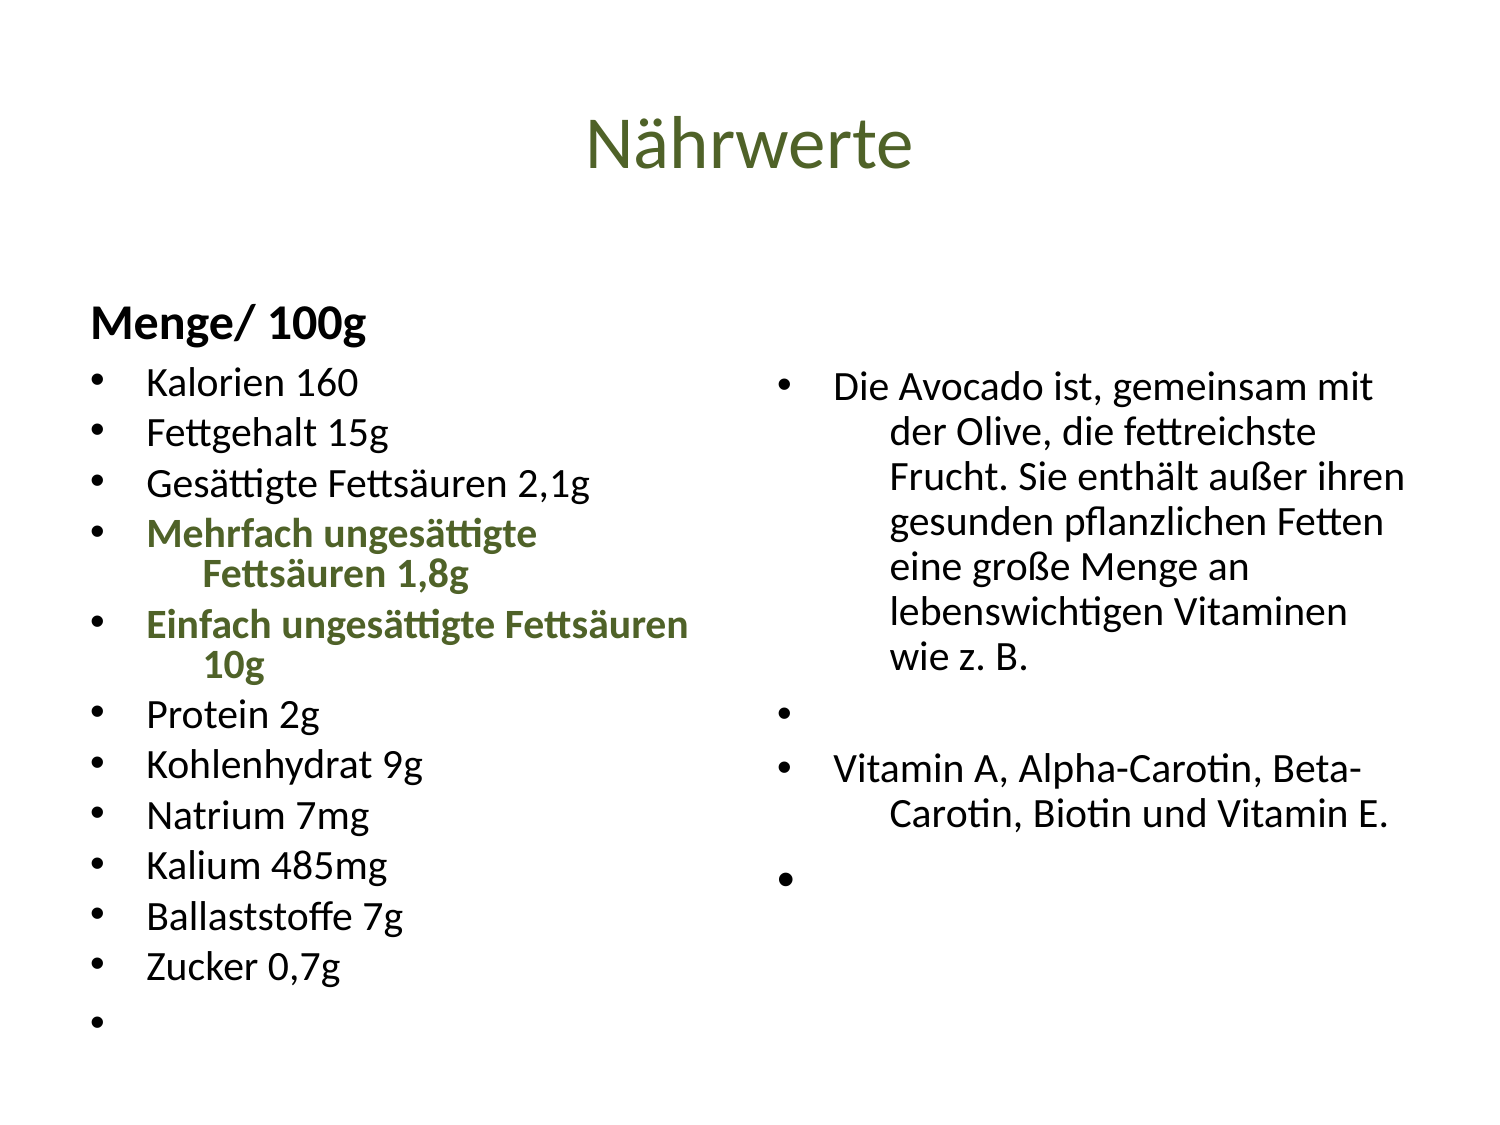

# Nährwerte
Menge/ 100g
Kalorien 160
Fettgehalt 15g
Gesättigte Fettsäuren 2,1g
Mehrfach ungesättigte Fettsäuren 1,8g
Einfach ungesättigte Fettsäuren 10g
Protein 2g
Kohlenhydrat 9g
Natrium 7mg
Kalium 485mg
Ballaststoffe 7g
Zucker 0,7g
Die Avocado ist, gemeinsam mit der Olive, die fettreichste Frucht. Sie enthält außer ihren gesunden pflanzlichen Fetten eine große Menge an lebenswichtigen Vitaminen wie z. B.
Vitamin A, Alpha-Carotin, Beta-Carotin, Biotin und Vitamin E.